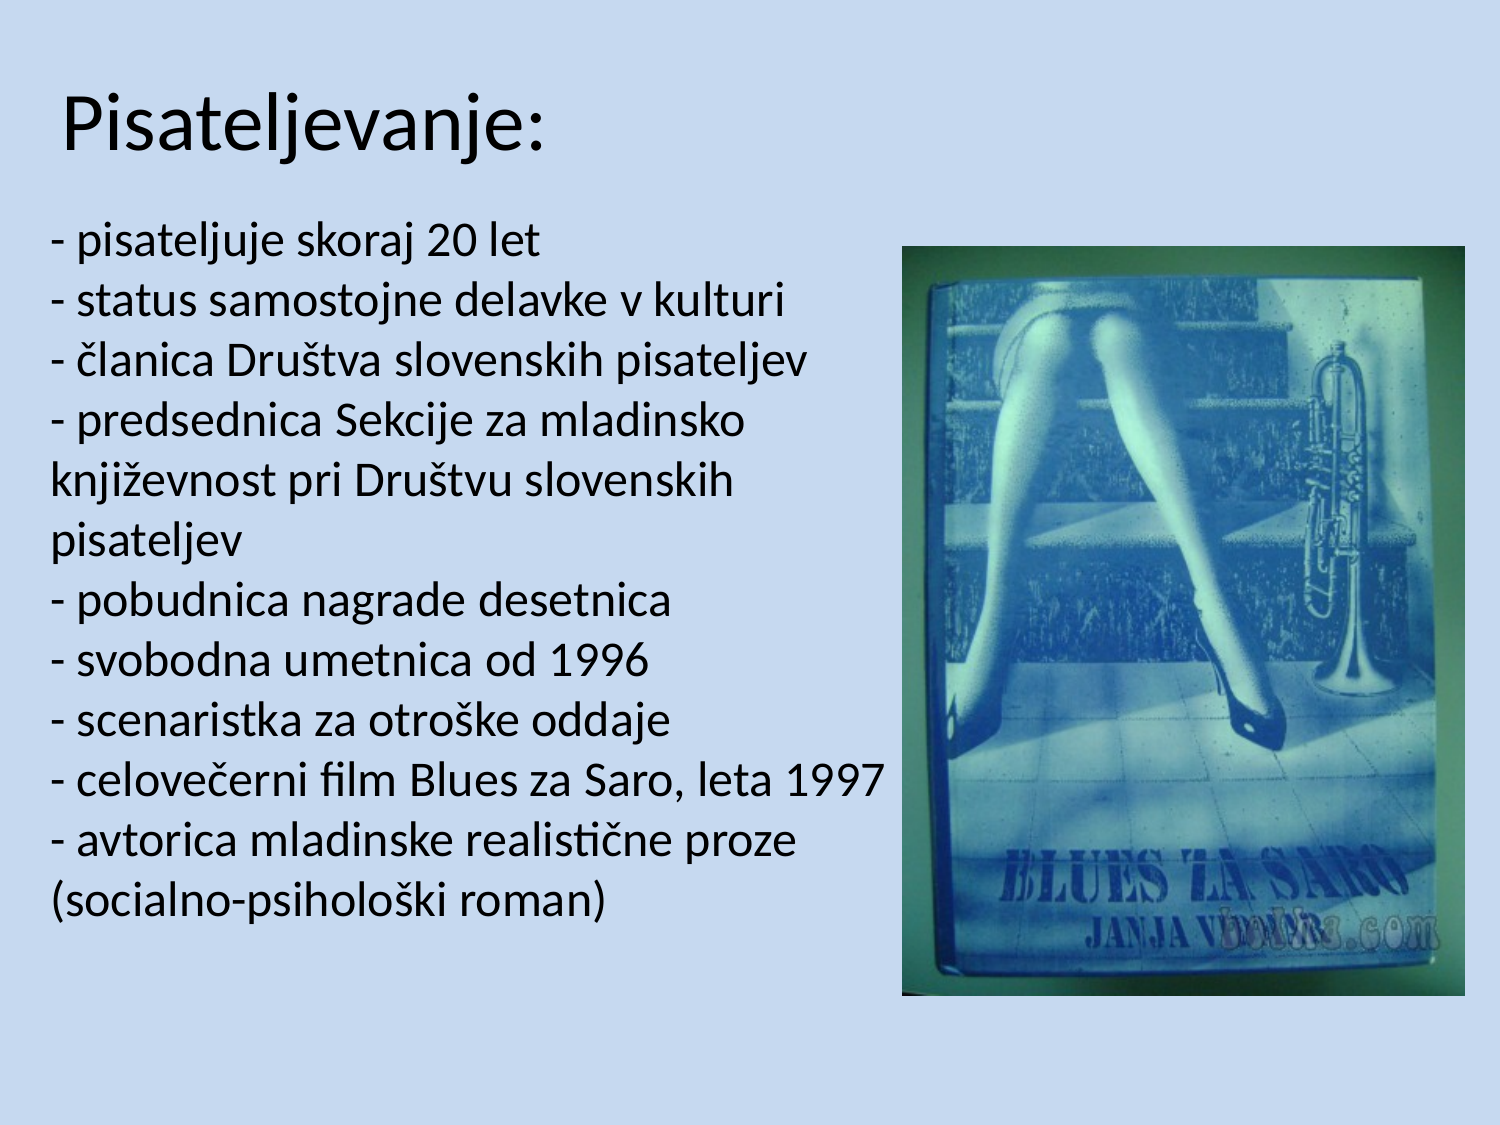

# Pisateljevanje:
- pisateljuje skoraj 20 let
- status samostojne delavke v kulturi
- članica Društva slovenskih pisateljev
- predsednica Sekcije za mladinsko
književnost pri Društvu slovenskih
pisateljev
- pobudnica nagrade desetnica
- svobodna umetnica od 1996
- scenaristka za otroške oddaje
- celovečerni film Blues za Saro, leta 1997
- avtorica mladinske realistične proze
(socialno-psihološki roman)